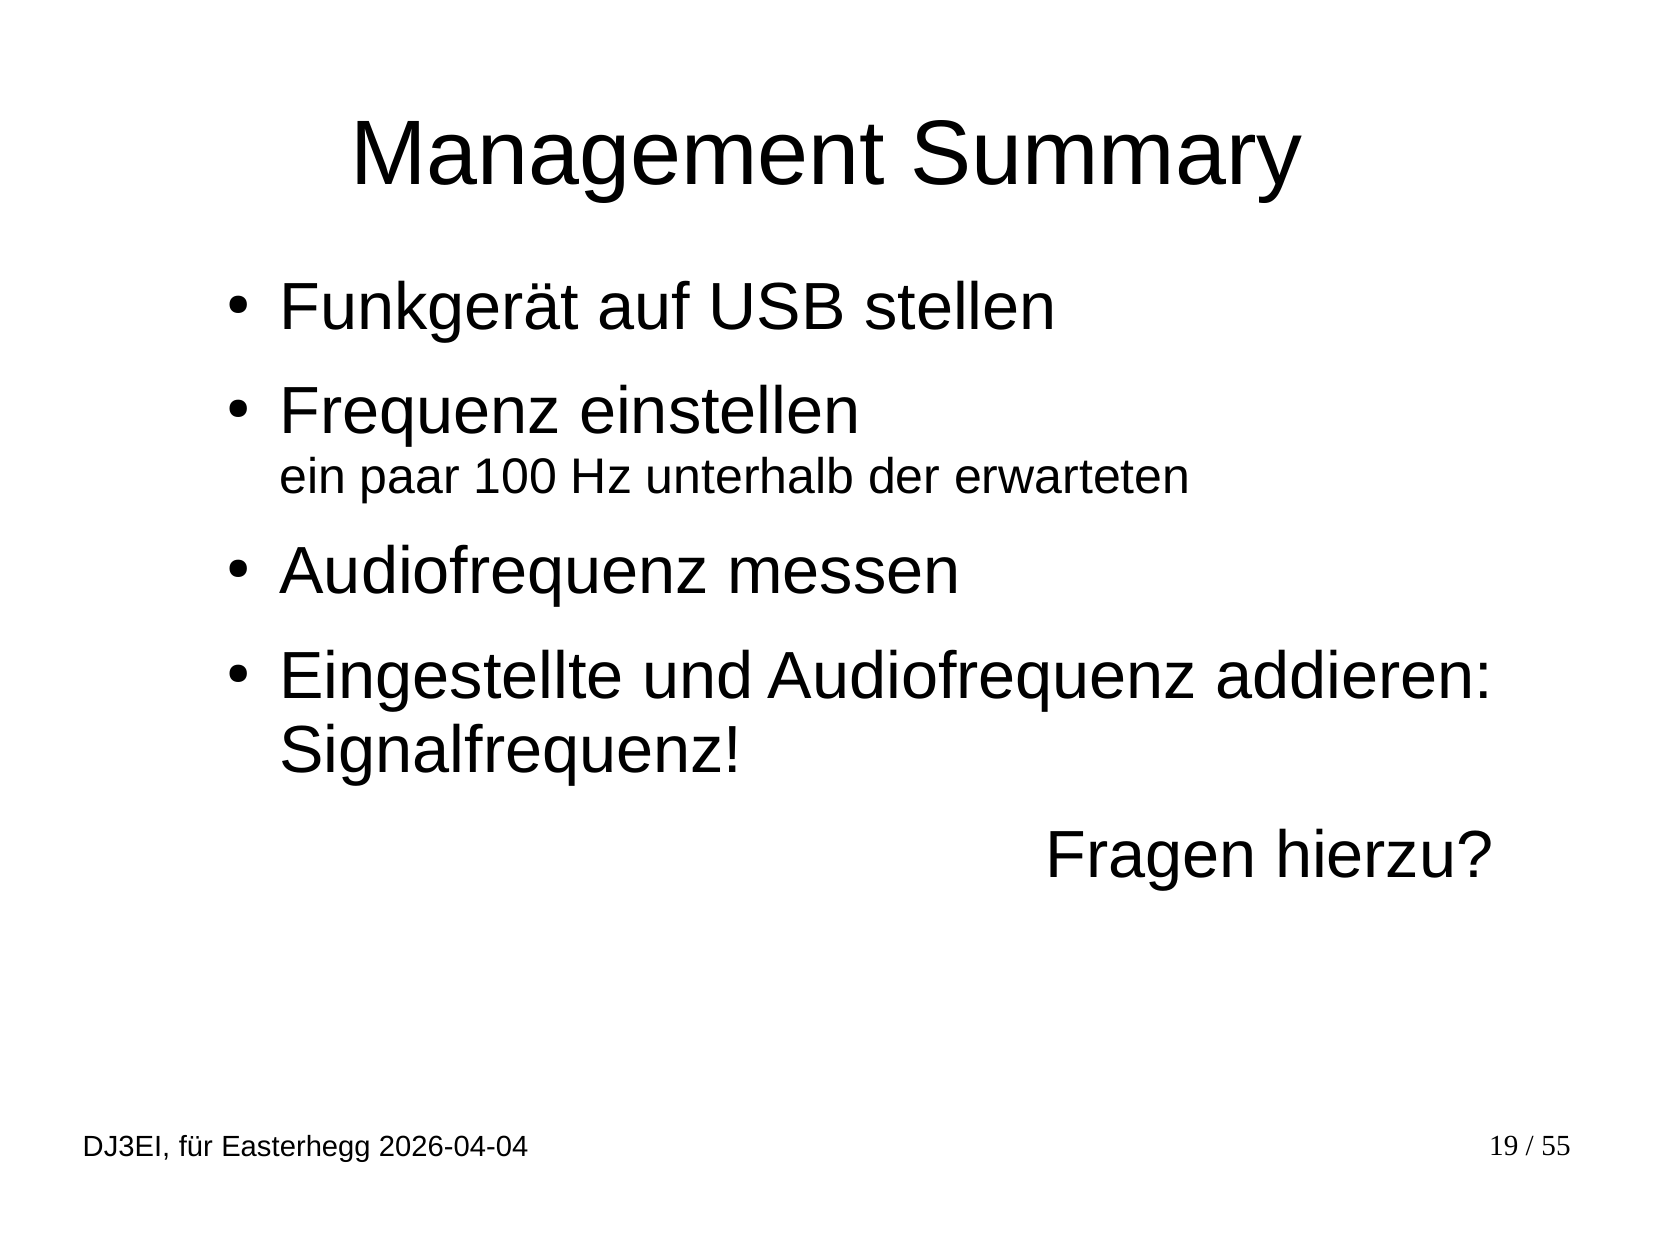

# Management Summary
Funkgerät auf USB stellen
Frequenz einstellen
ein paar 100 Hz unterhalb der erwarteten
Audiofrequenz messen
Eingestellte und Audiofrequenz addieren:
Signalfrequenz!
Fragen hierzu?
19